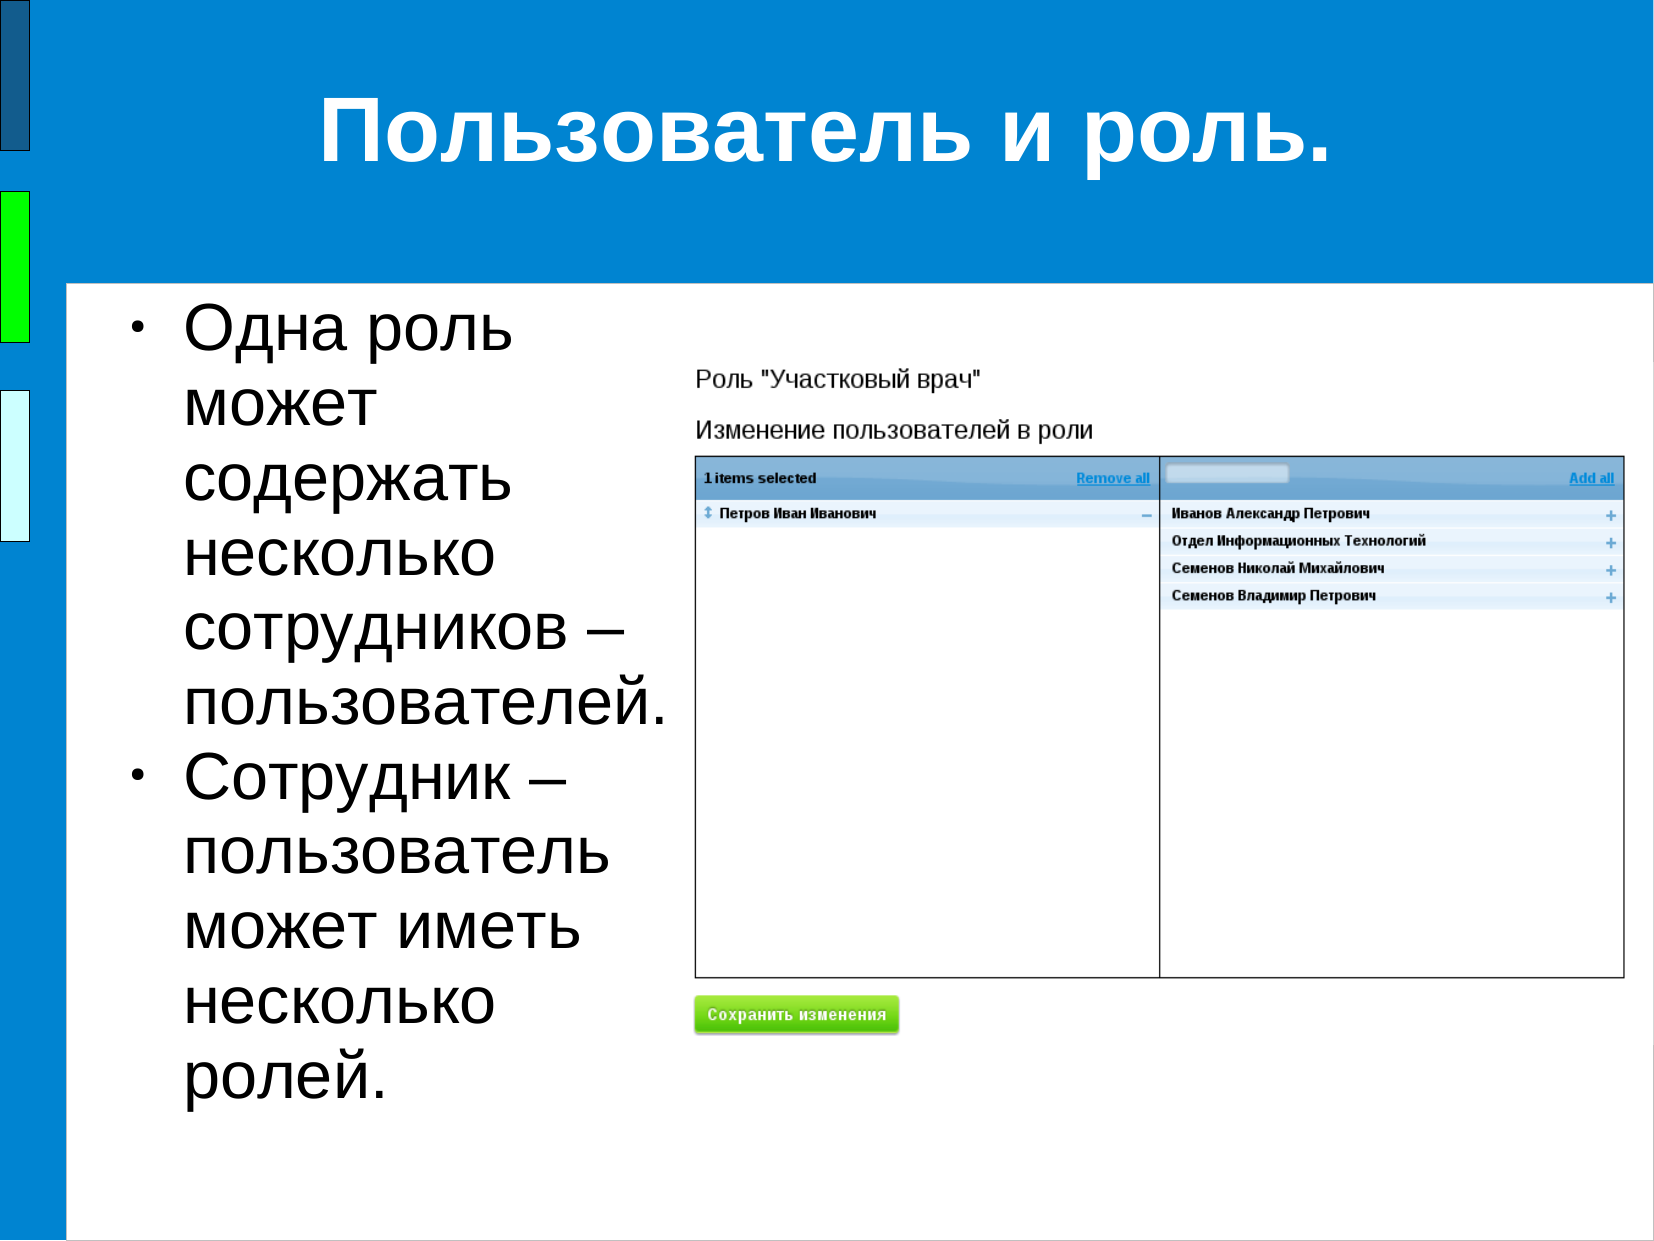

# Пользователь и роль.
Одна роль может содержать несколько сотрудников – пользователей.
Сотрудник – пользователь может иметь несколько ролей.
ООО "Альфа-Интегрум", 2013г.